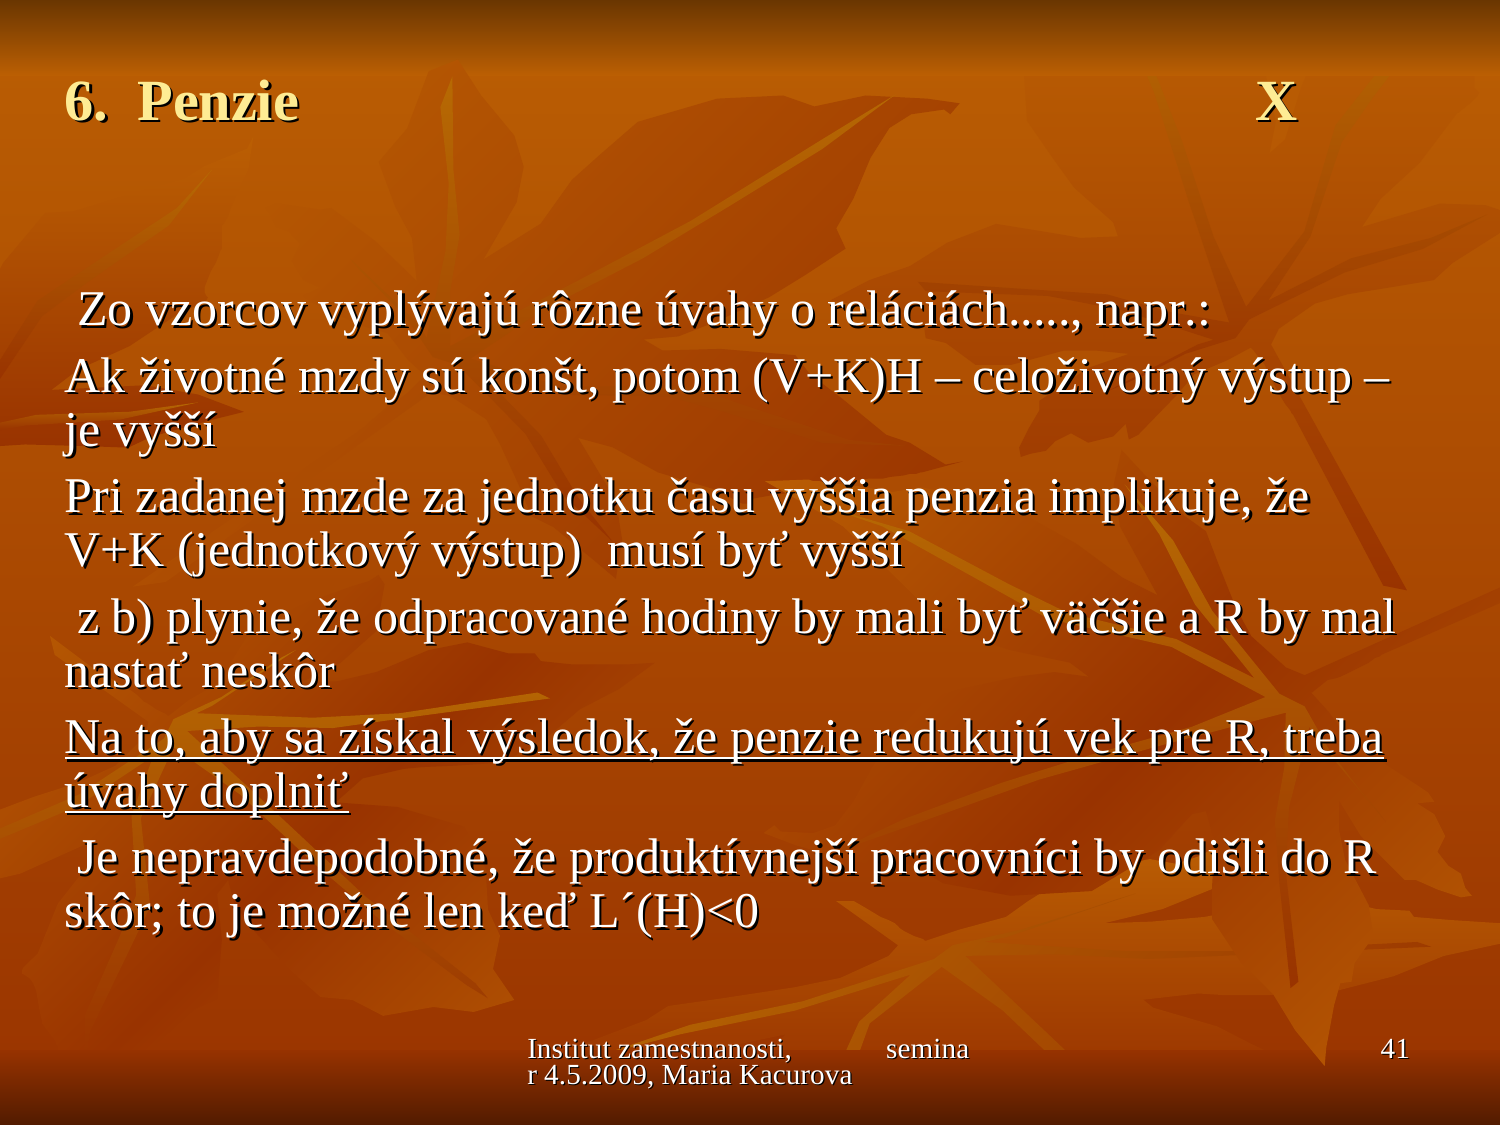

# 6. Penzie X
 Zo vzorcov vyplývajú rôzne úvahy o reláciách....., napr.:
Ak životné mzdy sú konšt, potom (V+K)H – celoživotný výstup – je vyšší
Pri zadanej mzde za jednotku času vyššia penzia implikuje, že V+K (jednotkový výstup) musí byť vyšší
 z b) plynie, že odpracované hodiny by mali byť väčšie a R by mal nastať neskôr
Na to, aby sa získal výsledok, že penzie redukujú vek pre R, treba úvahy doplniť
 Je nepravdepodobné, že produktívnejší pracovníci by odišli do R skôr; to je možné len keď L´(H)<0
Institut zamestnanosti, seminar 4.5.2009, Maria Kacurova
41